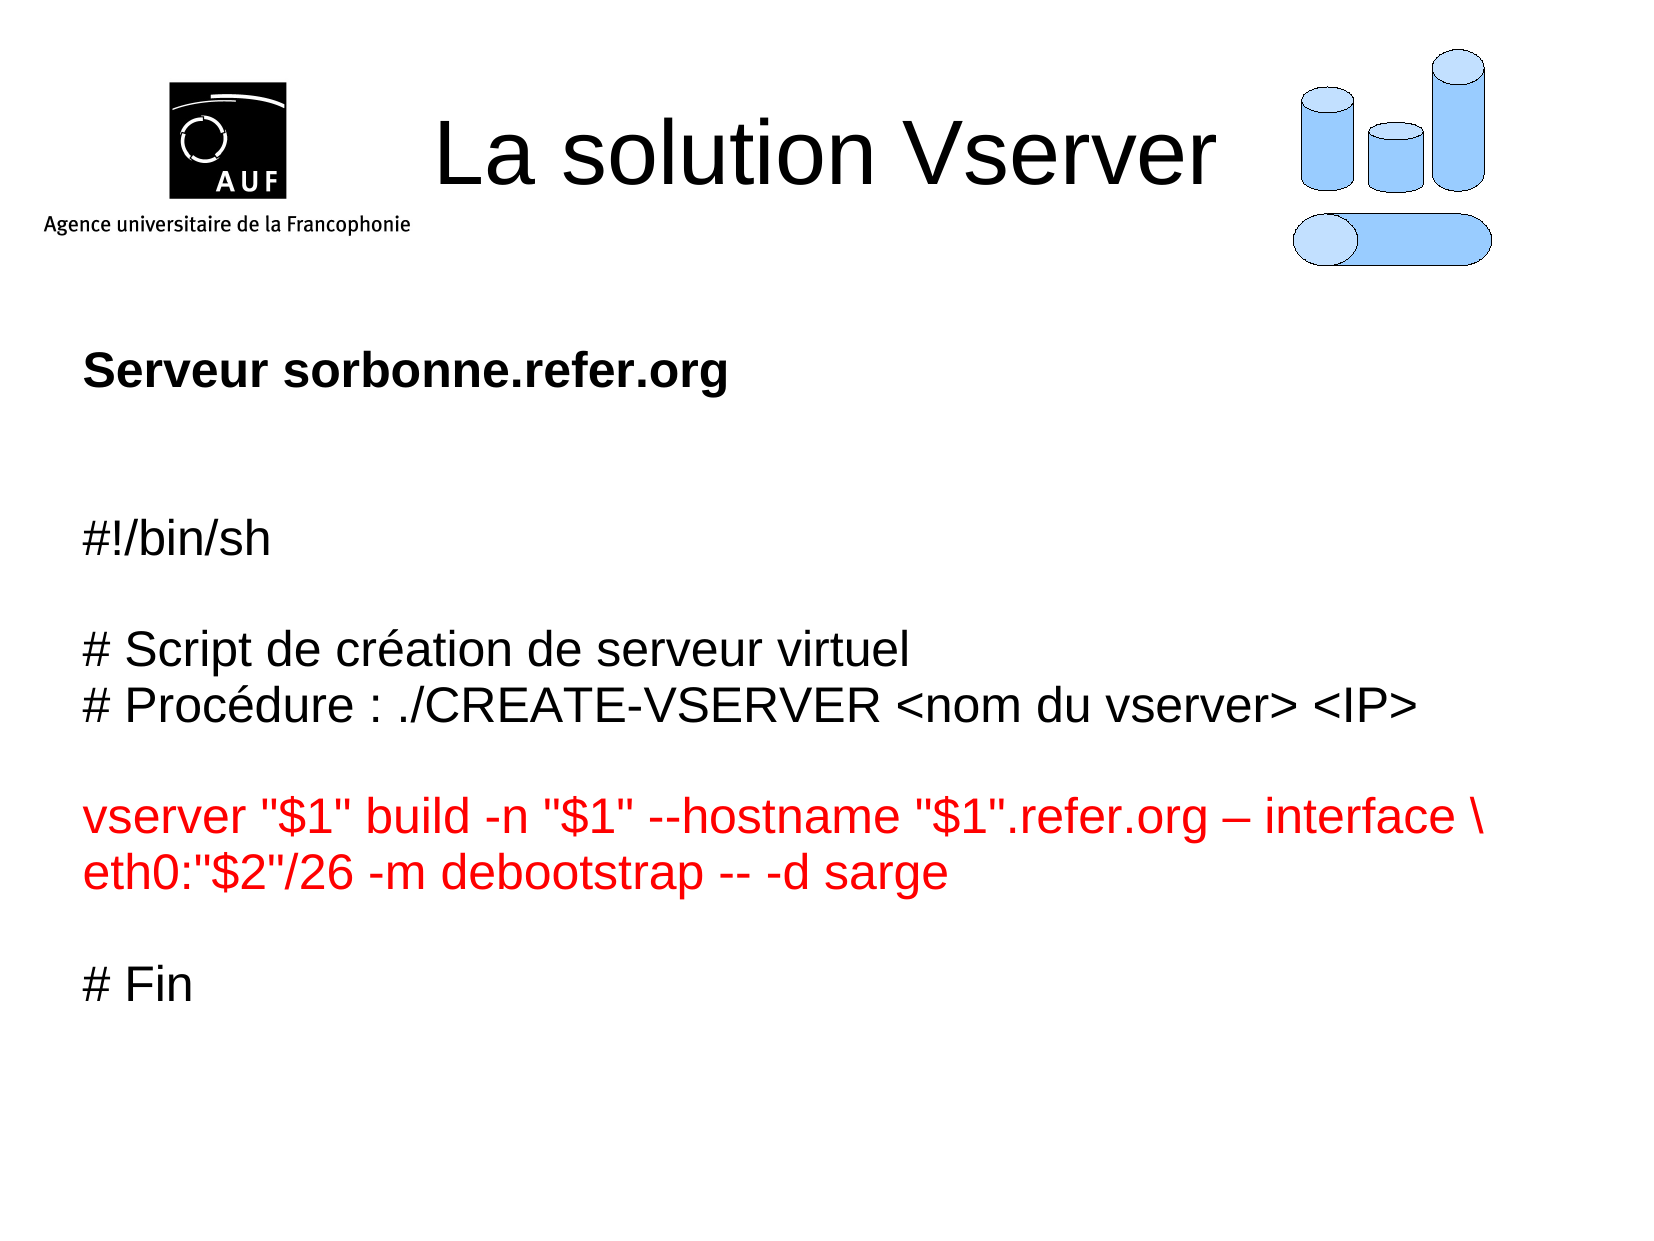

# La solution Vserver
Serveur sorbonne.refer.org
#!/bin/sh
# Script de création de serveur virtuel
# Procédure : ./CREATE-VSERVER <nom du vserver> <IP>
vserver "$1" build -n "$1" --hostname "$1".refer.org – interface \ eth0:"$2"/26 -m debootstrap -- -d sarge
# Fin